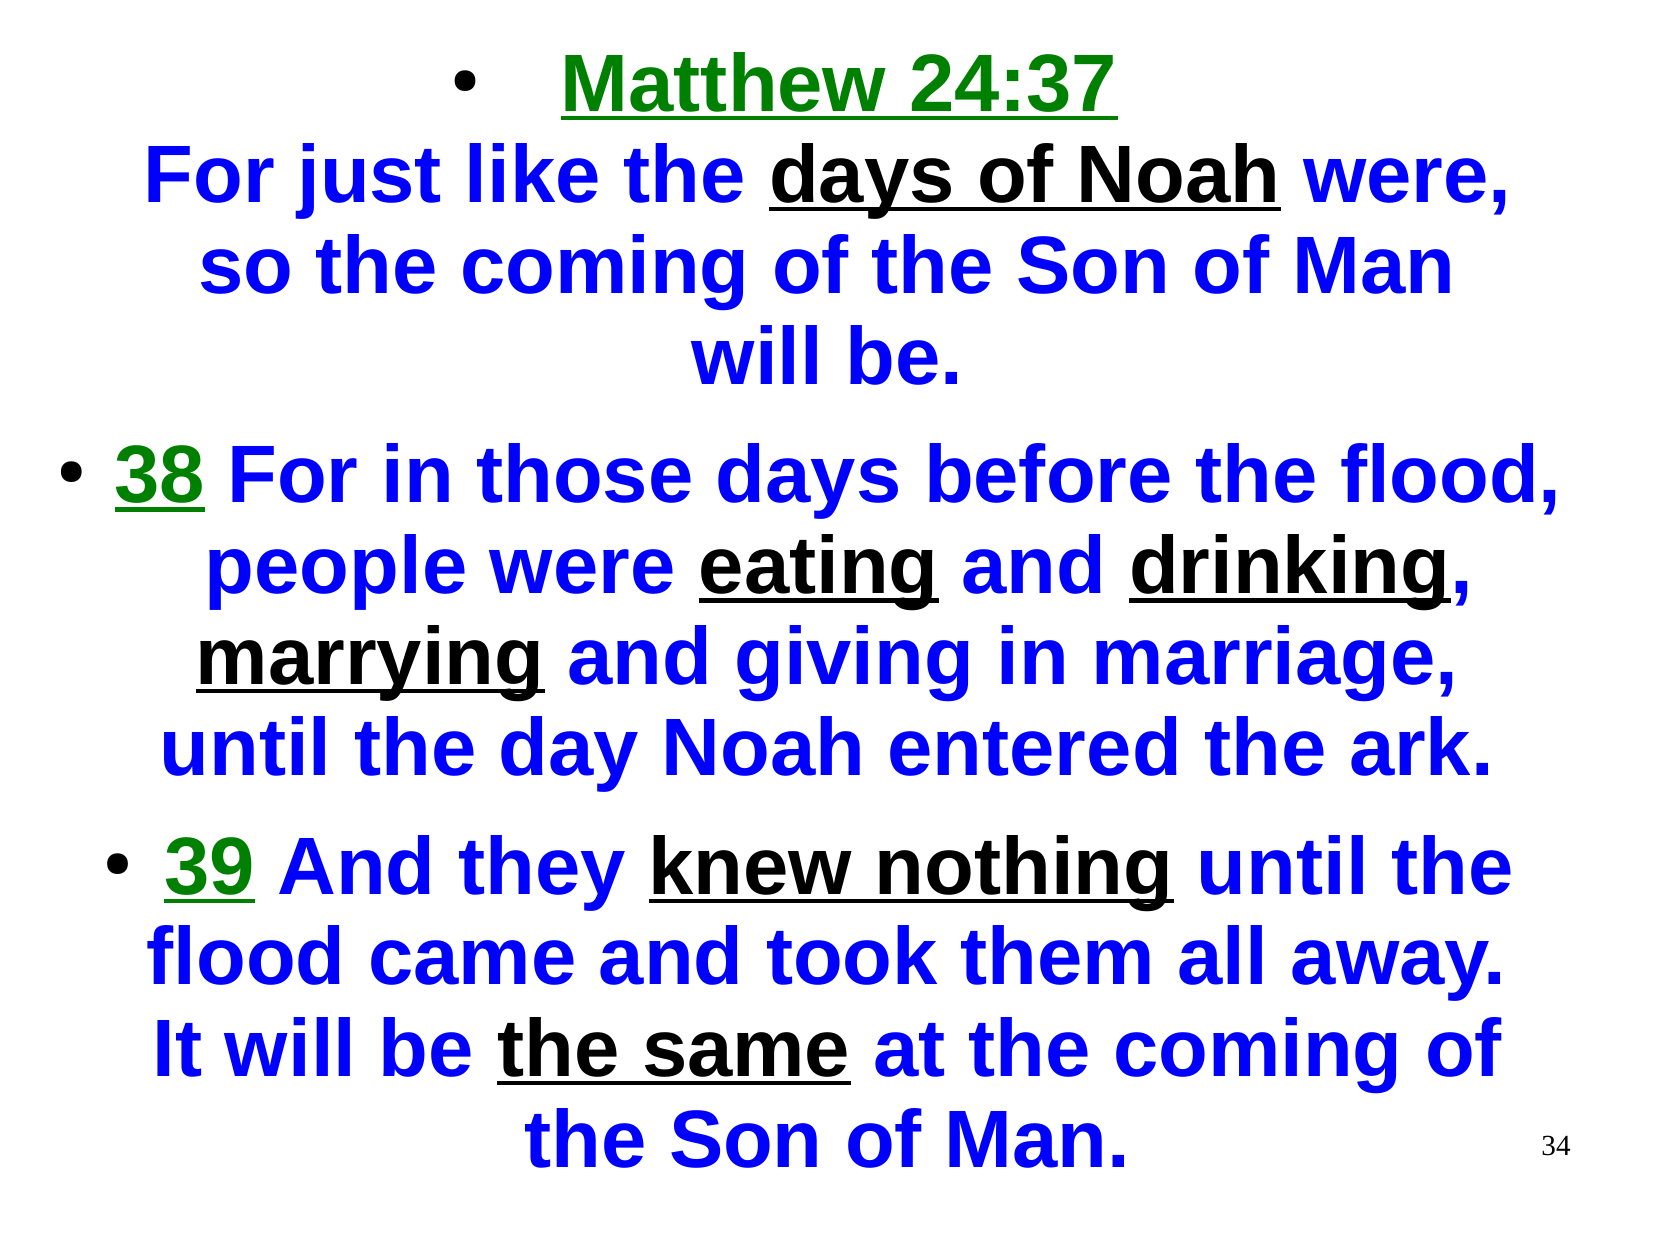

# Matthew 24:37 For just like the days of Noah were, so the coming of the Son of Man will be.
38 For in those days before the flood, people were eating and drinking, marrying and giving in marriage,
until the day Noah entered the ark.
39 And they knew nothing until the flood came and took them all away.
It will be the same at the coming of
the Son of Man.
34